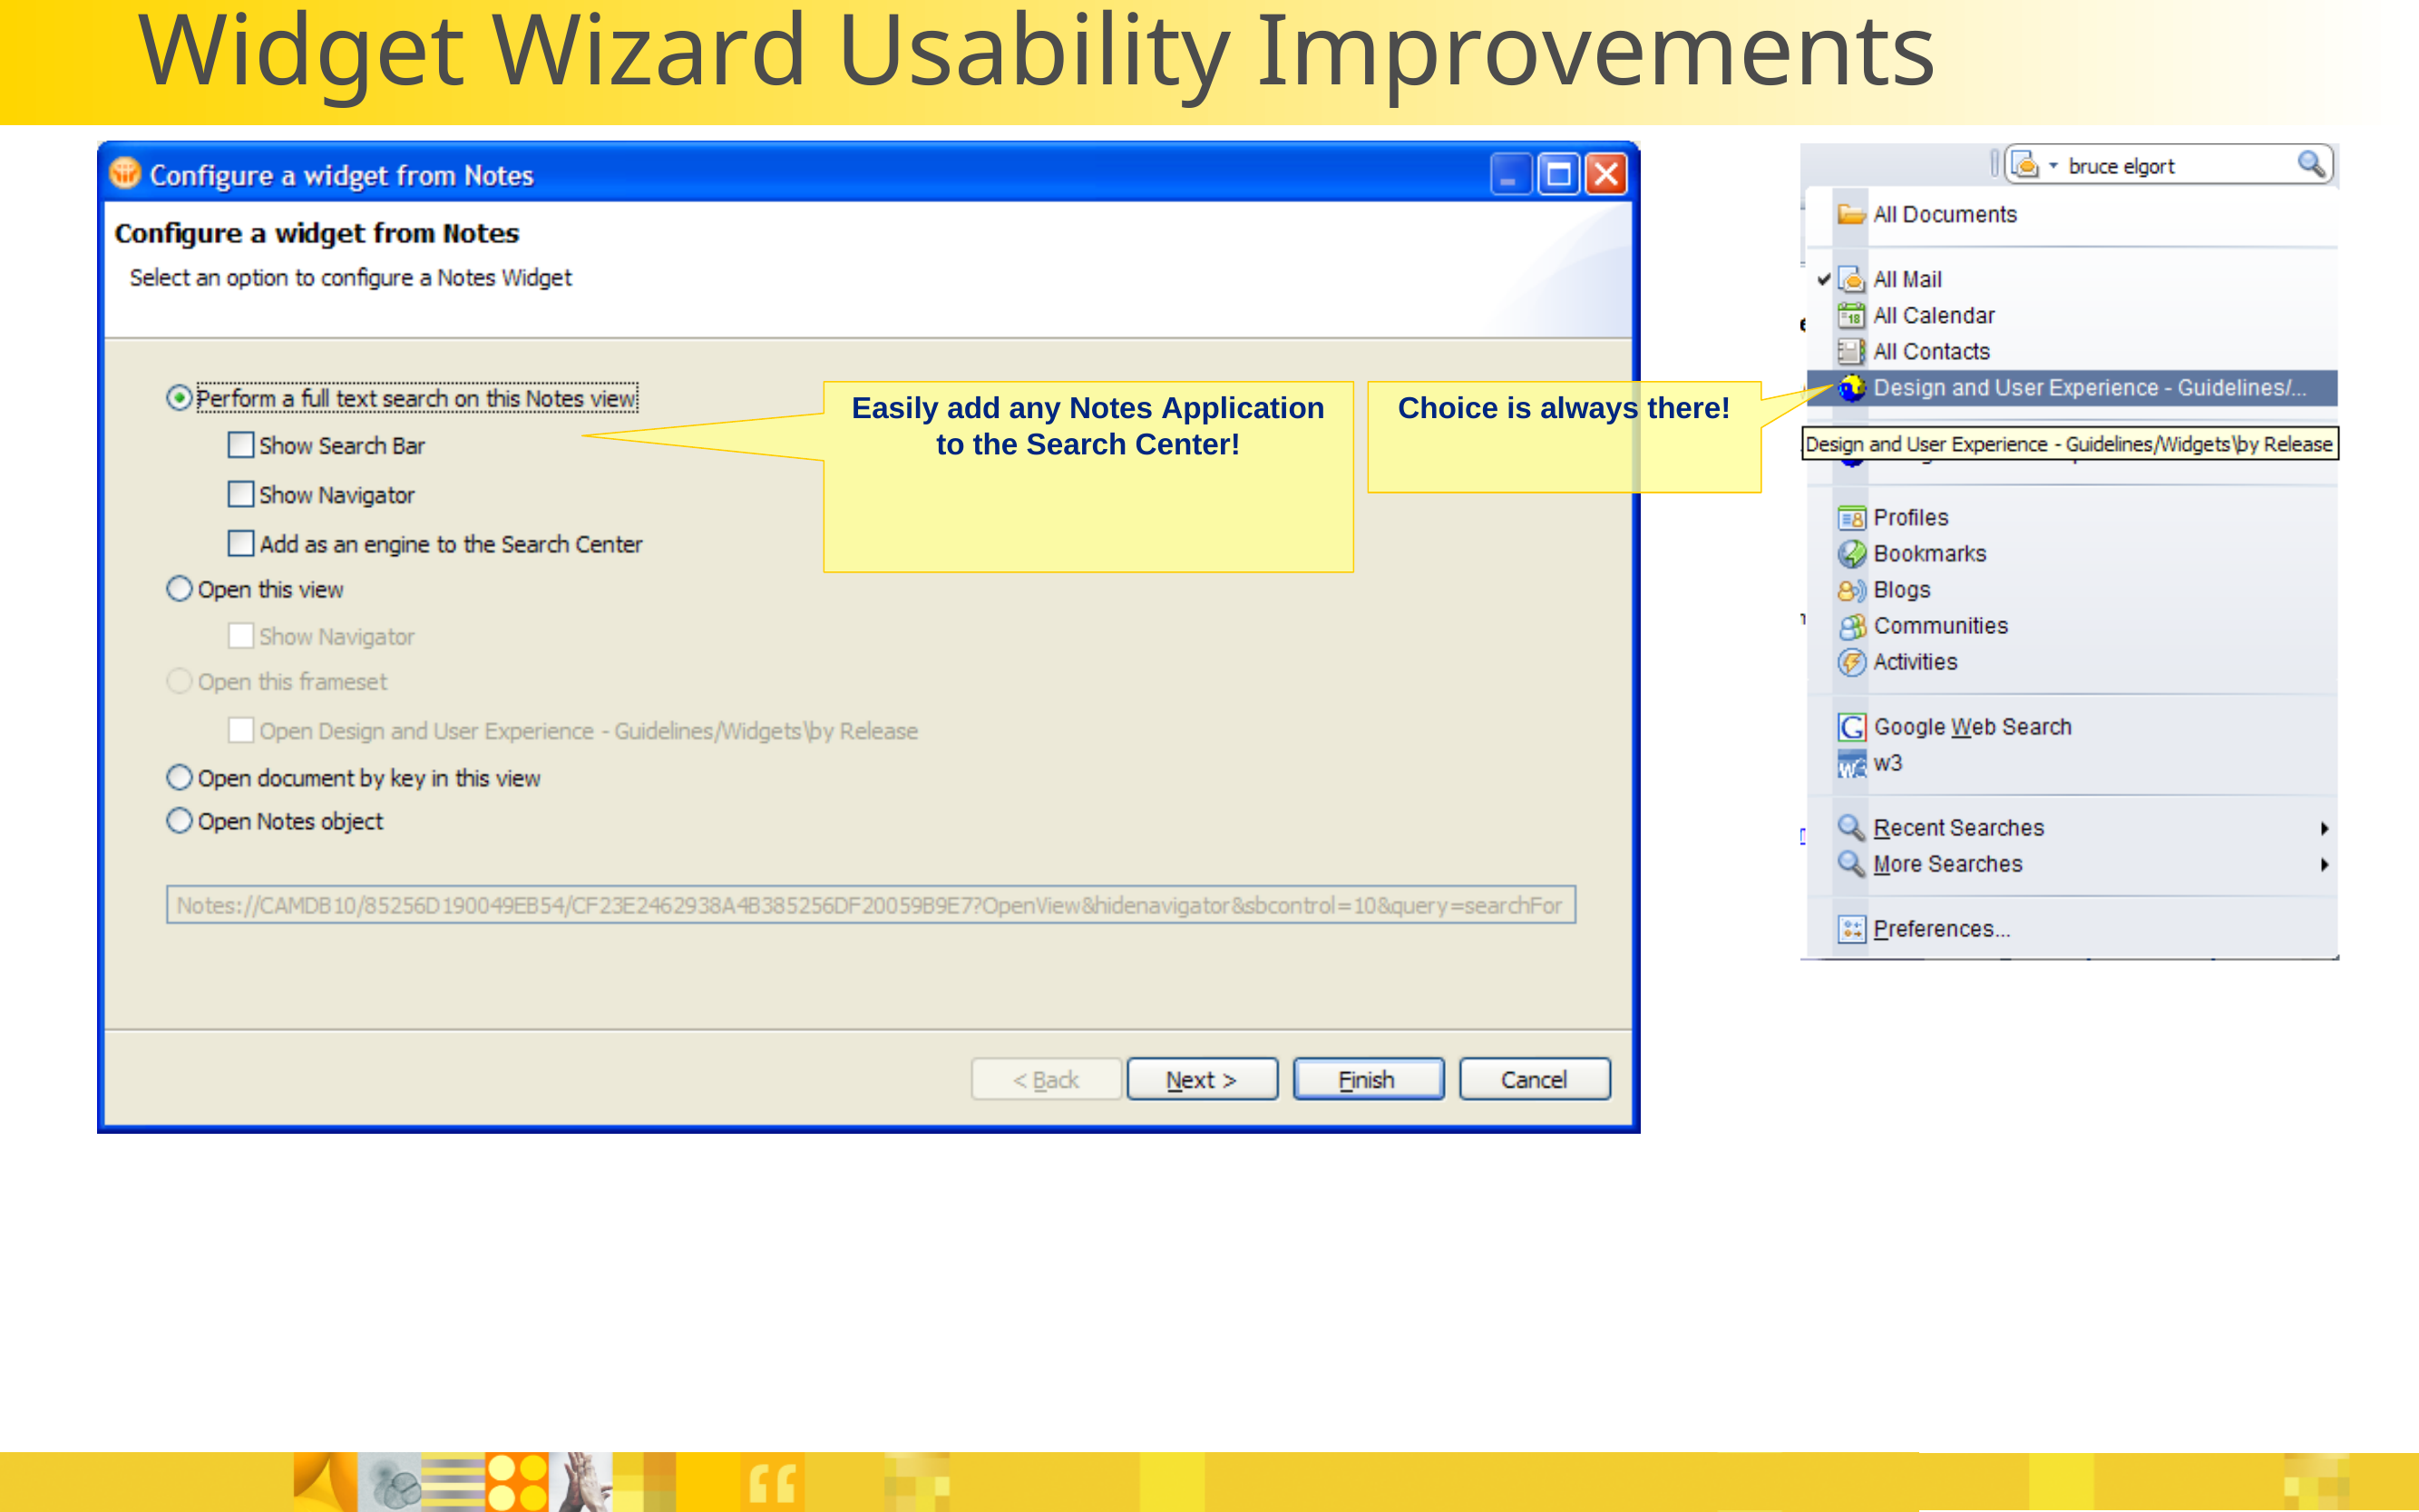

# Widget Wizard Usability Improvements
Easily add any Notes Application to the Search Center!
Choice is always there!